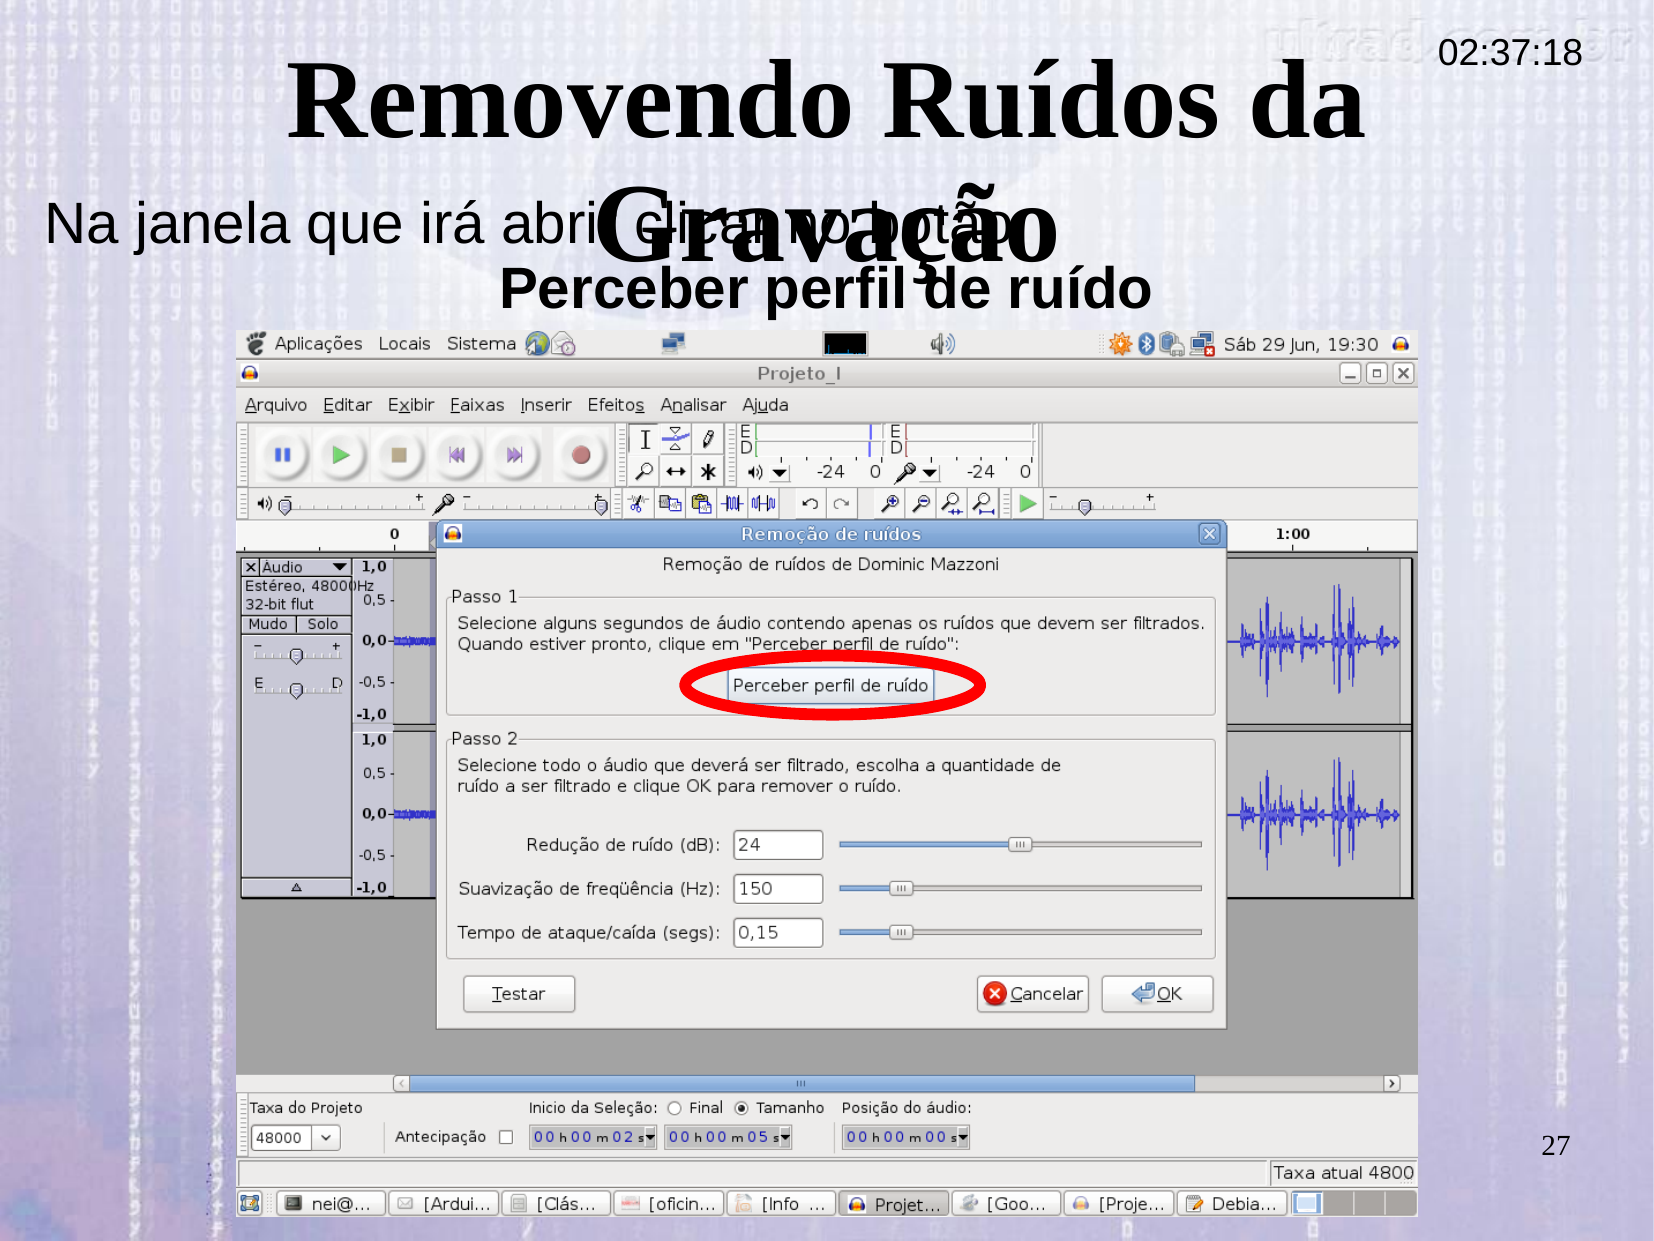

02:22:19
Removendo Ruídos da Gravação
Na janela que irá abrir clicar no botão
Perceber perfil de ruído
27